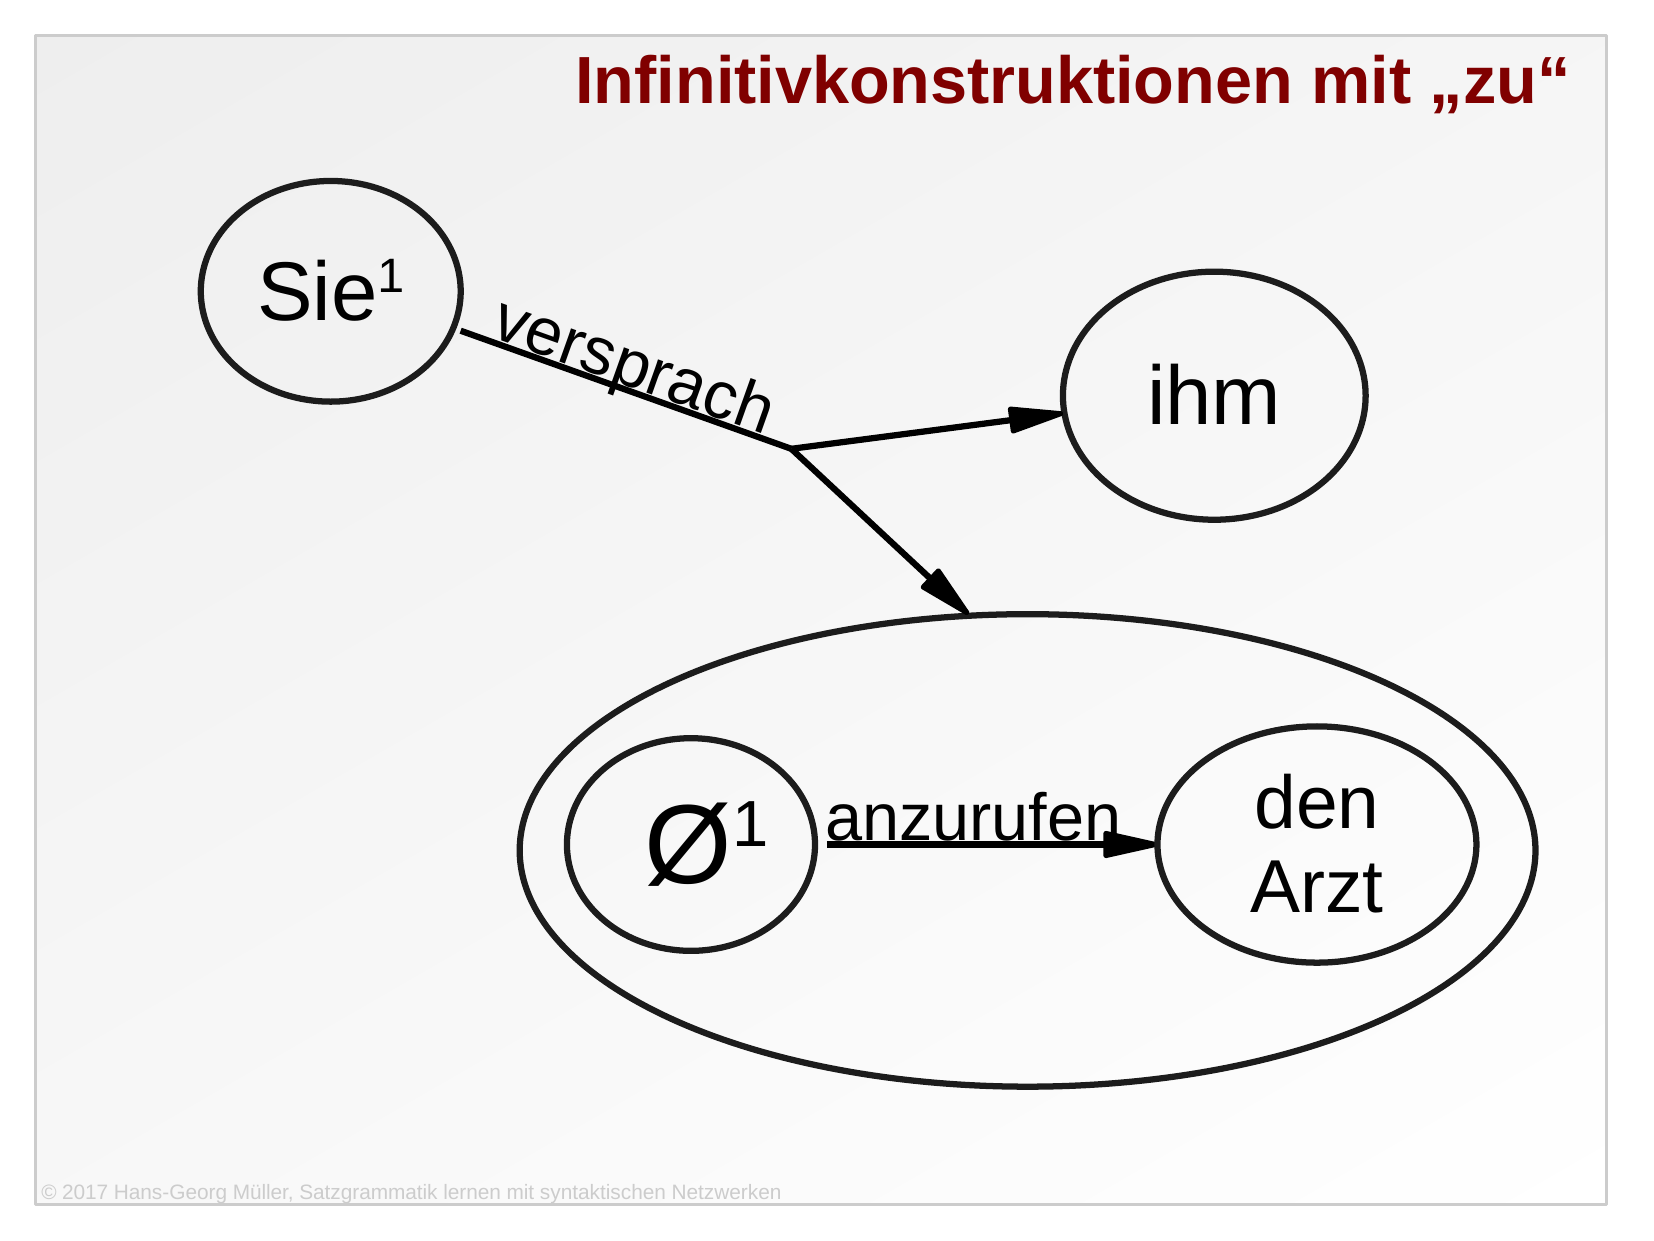

# Infinitivkonstruktionen mit „zu“
Sie1
ihm
versprach
den
Arzt
 Ø1
anzurufen